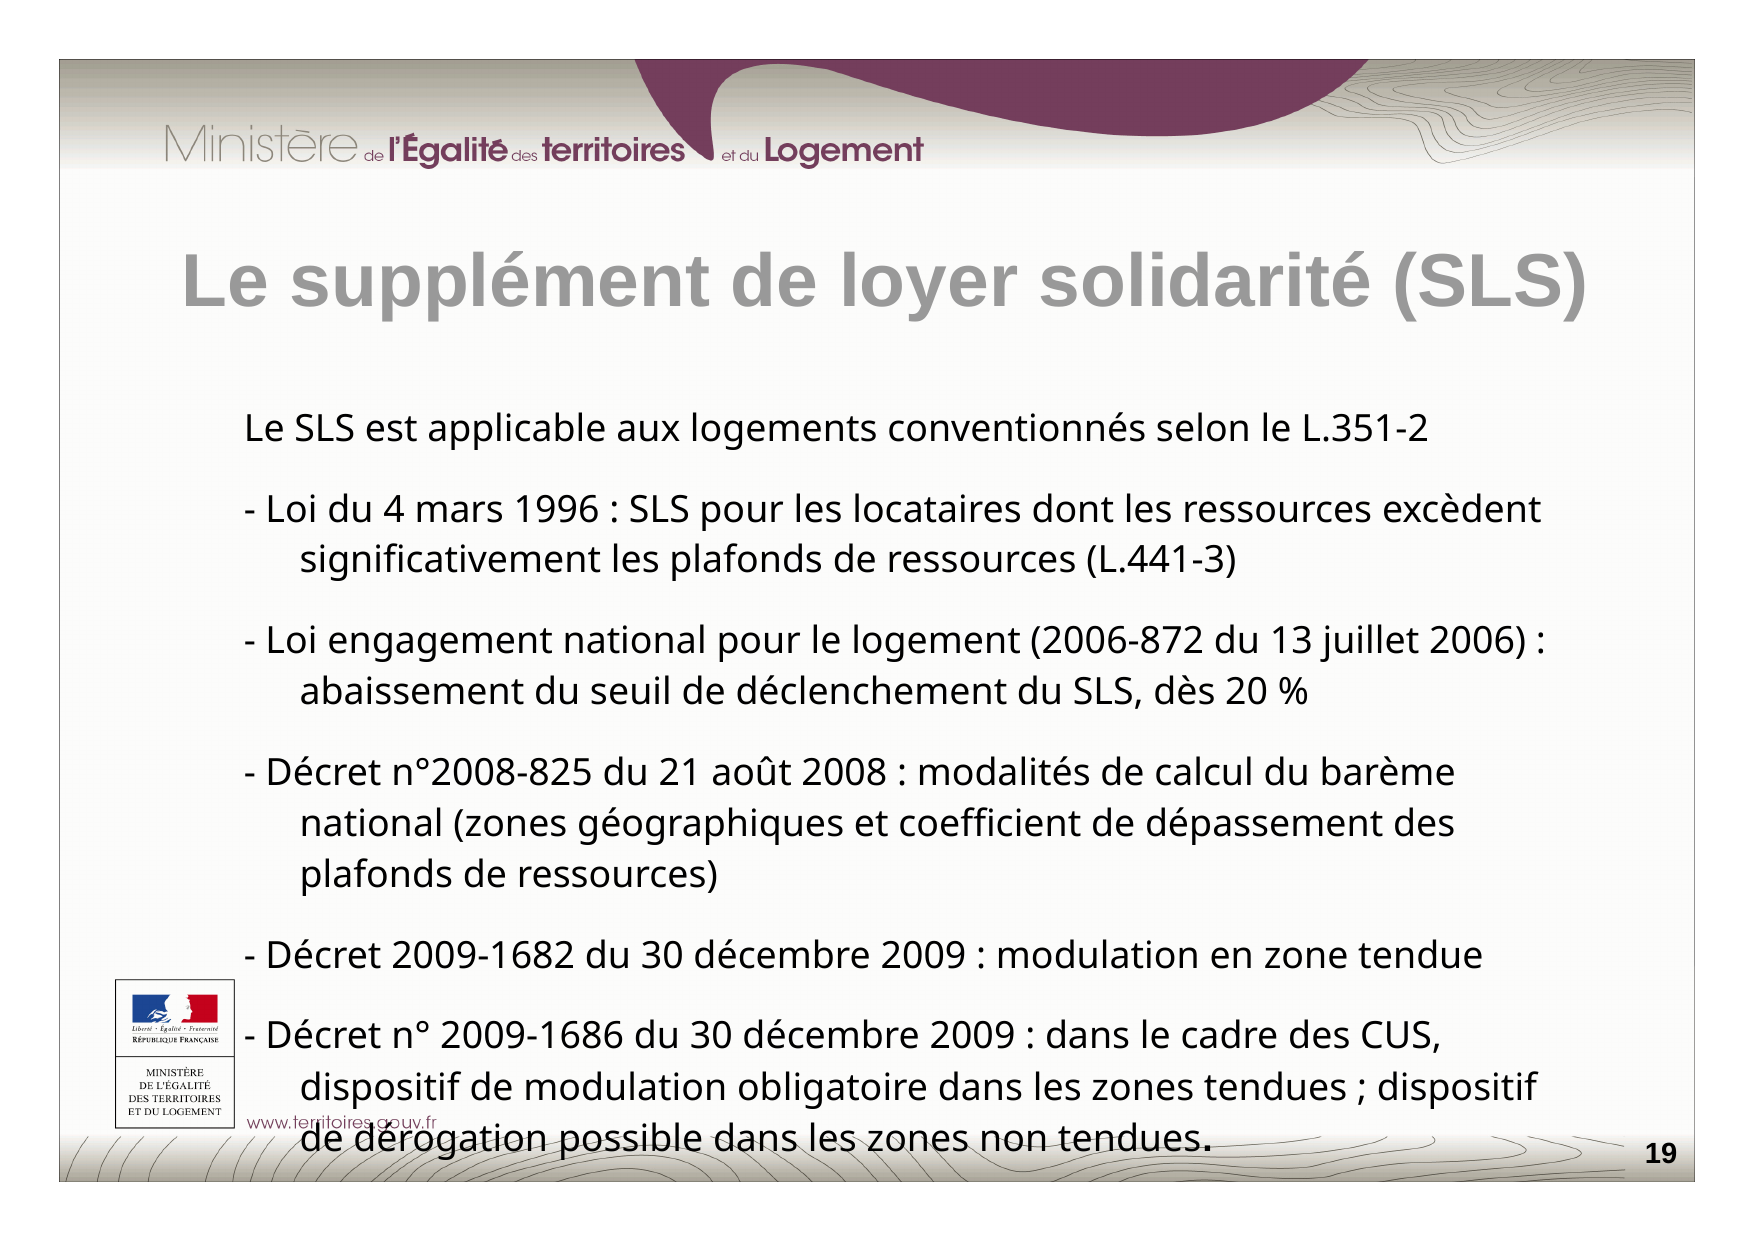

# Le supplément de loyer solidarité (SLS)
Le SLS est applicable aux logements conventionnés selon le L.351-2
- Loi du 4 mars 1996 : SLS pour les locataires dont les ressources excèdent significativement les plafonds de ressources (L.441-3)
- Loi engagement national pour le logement (2006-872 du 13 juillet 2006) : abaissement du seuil de déclenchement du SLS, dès 20 %
- Décret n°2008-825 du 21 août 2008 : modalités de calcul du barème national (zones géographiques et coefficient de dépassement des plafonds de ressources)
- Décret 2009-1682 du 30 décembre 2009 : modulation en zone tendue
- Décret n° 2009-1686 du 30 décembre 2009 : dans le cadre des CUS, dispositif de modulation obligatoire dans les zones tendues ; dispositif de dérogation possible dans les zones non tendues.